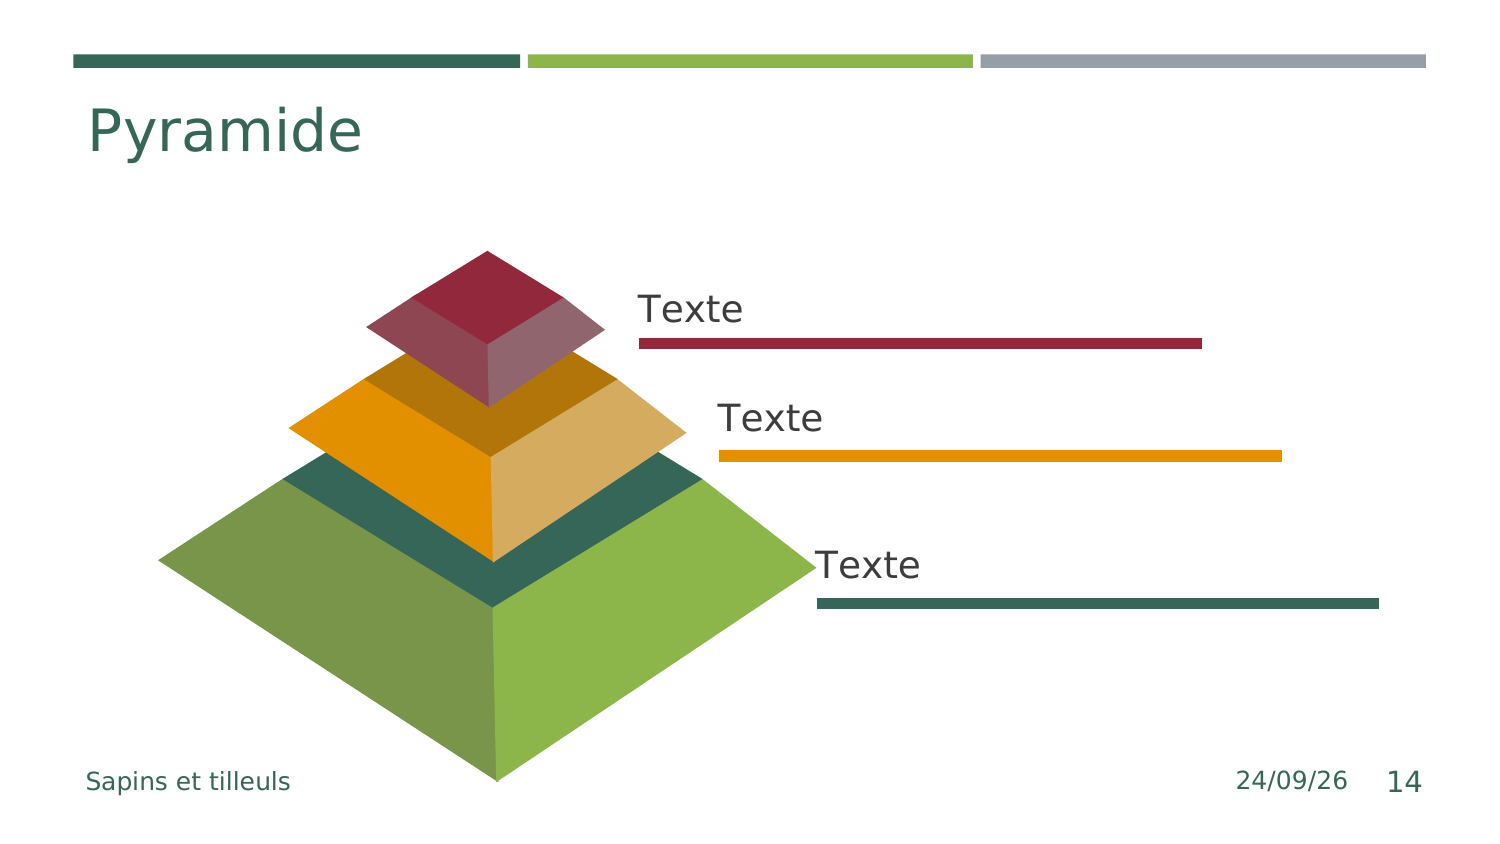

# Pyramide
Texte
Texte
Texte
Sapins et tilleuls
14